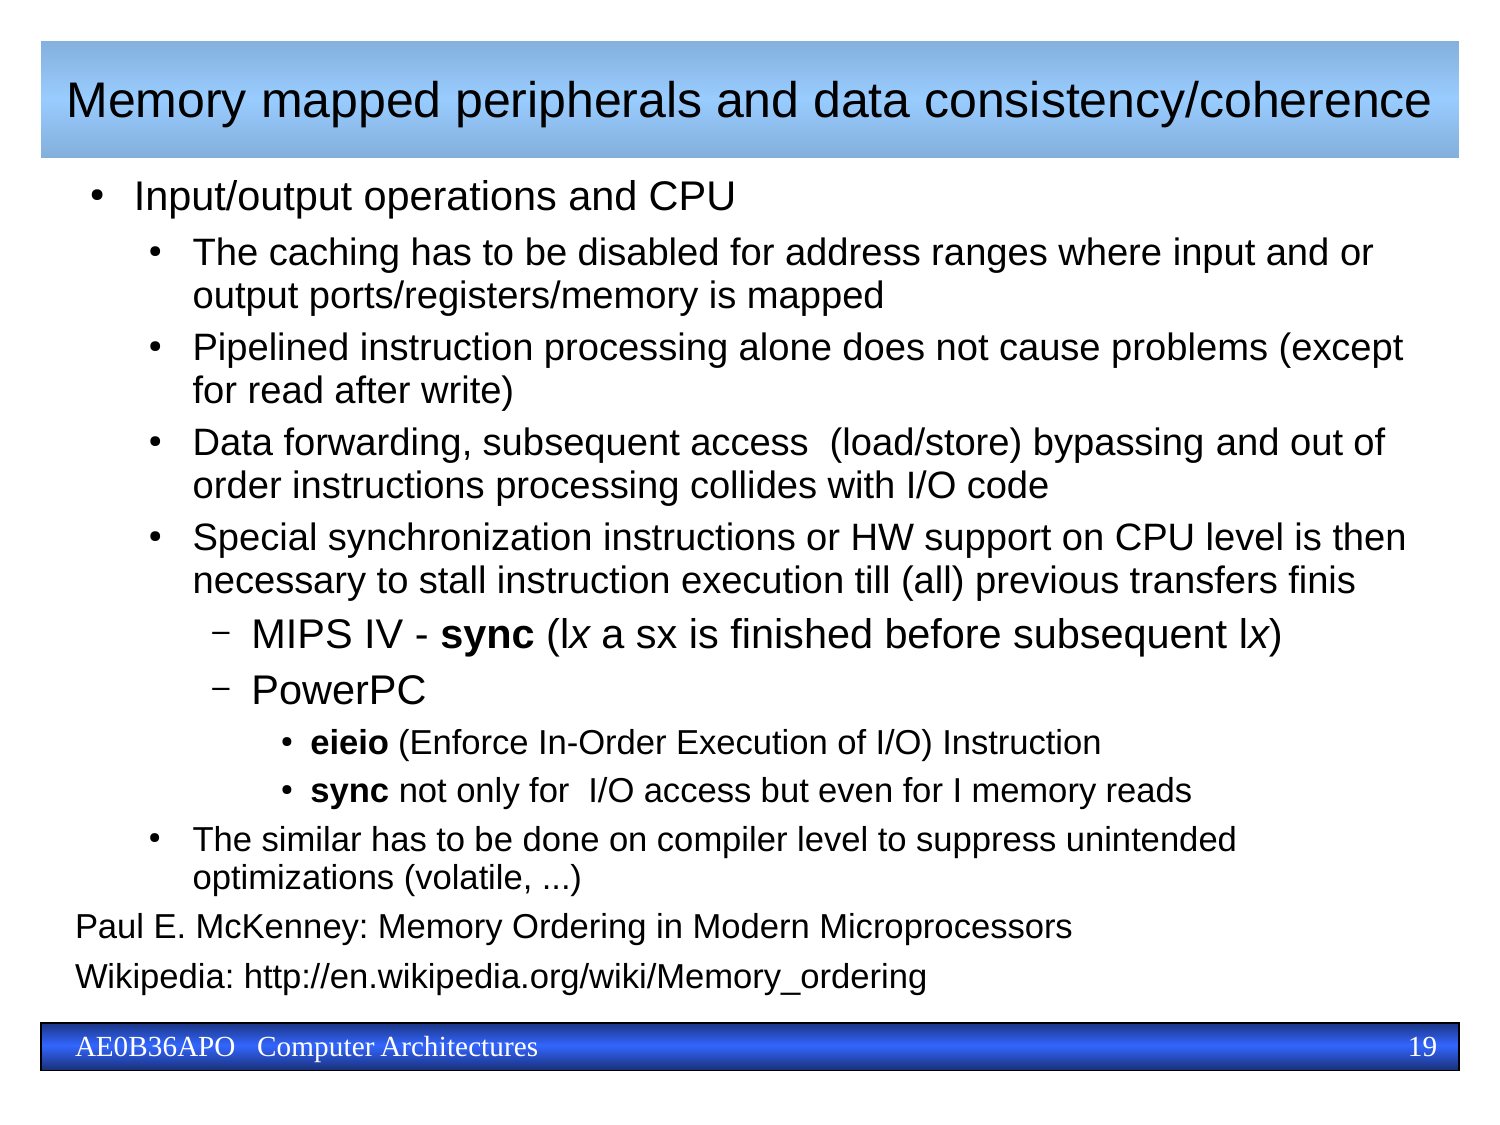

# Memory mapped peripherals and data consistency/coherence
Input/output operations and CPU
The caching has to be disabled for address ranges where input and or output ports/registers/memory is mapped
Pipelined instruction processing alone does not cause problems (except for read after write)
Data forwarding, subsequent access (load/store) bypassing and out of order instructions processing collides with I/O code
Special synchronization instructions or HW support on CPU level is then necessary to stall instruction execution till (all) previous transfers finis
MIPS IV - sync (lx a sx is finished before subsequent lx)
PowerPC
eieio (Enforce In-Order Execution of I/O) Instruction
sync not only for I/O access but even for I memory reads
The similar has to be done on compiler level to suppress unintended optimizations (volatile, ...)
Paul E. McKenney: Memory Ordering in Modern Microprocessors
Wikipedia: http://en.wikipedia.org/wiki/Memory_ordering
AE0B36APO Computer Architectures
19